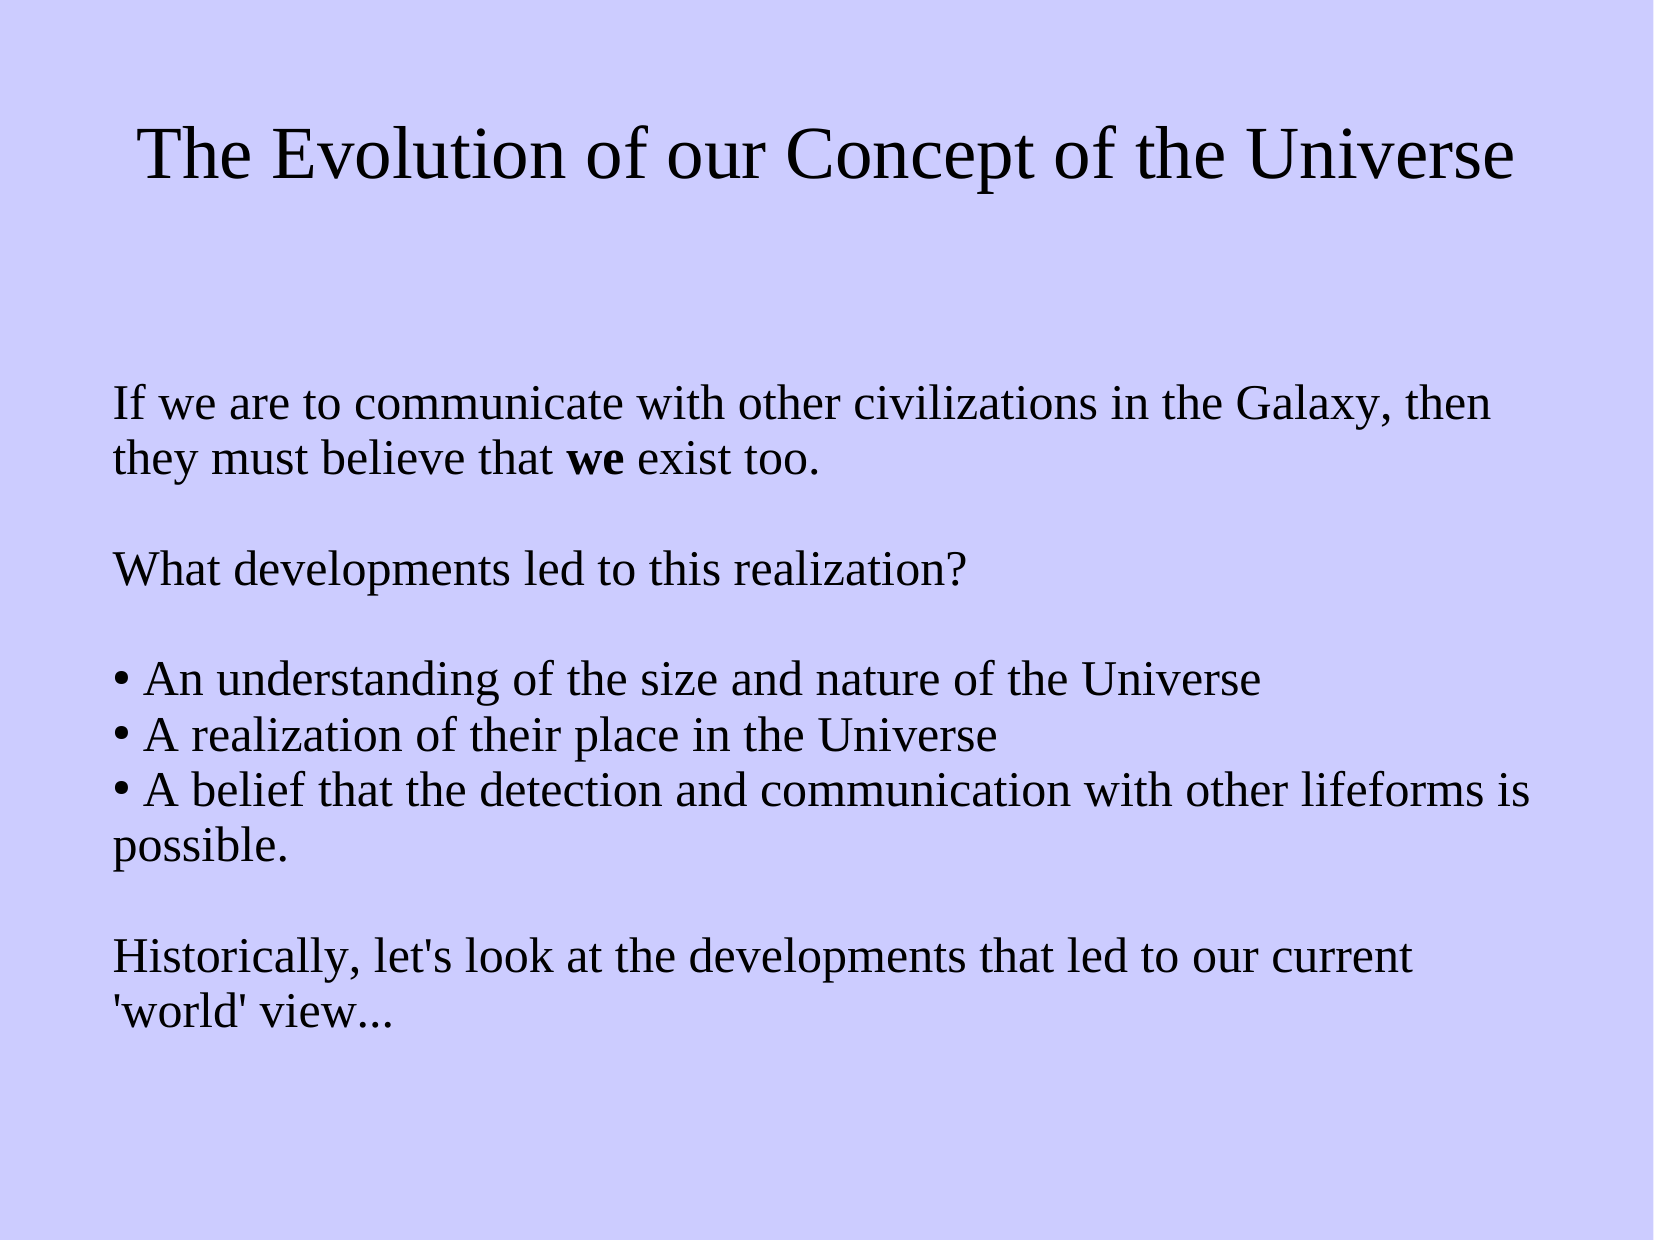

# The Evolution of our Concept of the Universe
If we are to communicate with other civilizations in the Galaxy, then they must believe that we exist too.
What developments led to this realization?
 An understanding of the size and nature of the Universe
 A realization of their place in the Universe
 A belief that the detection and communication with other lifeforms is possible.
Historically, let's look at the developments that led to our current 'world' view...